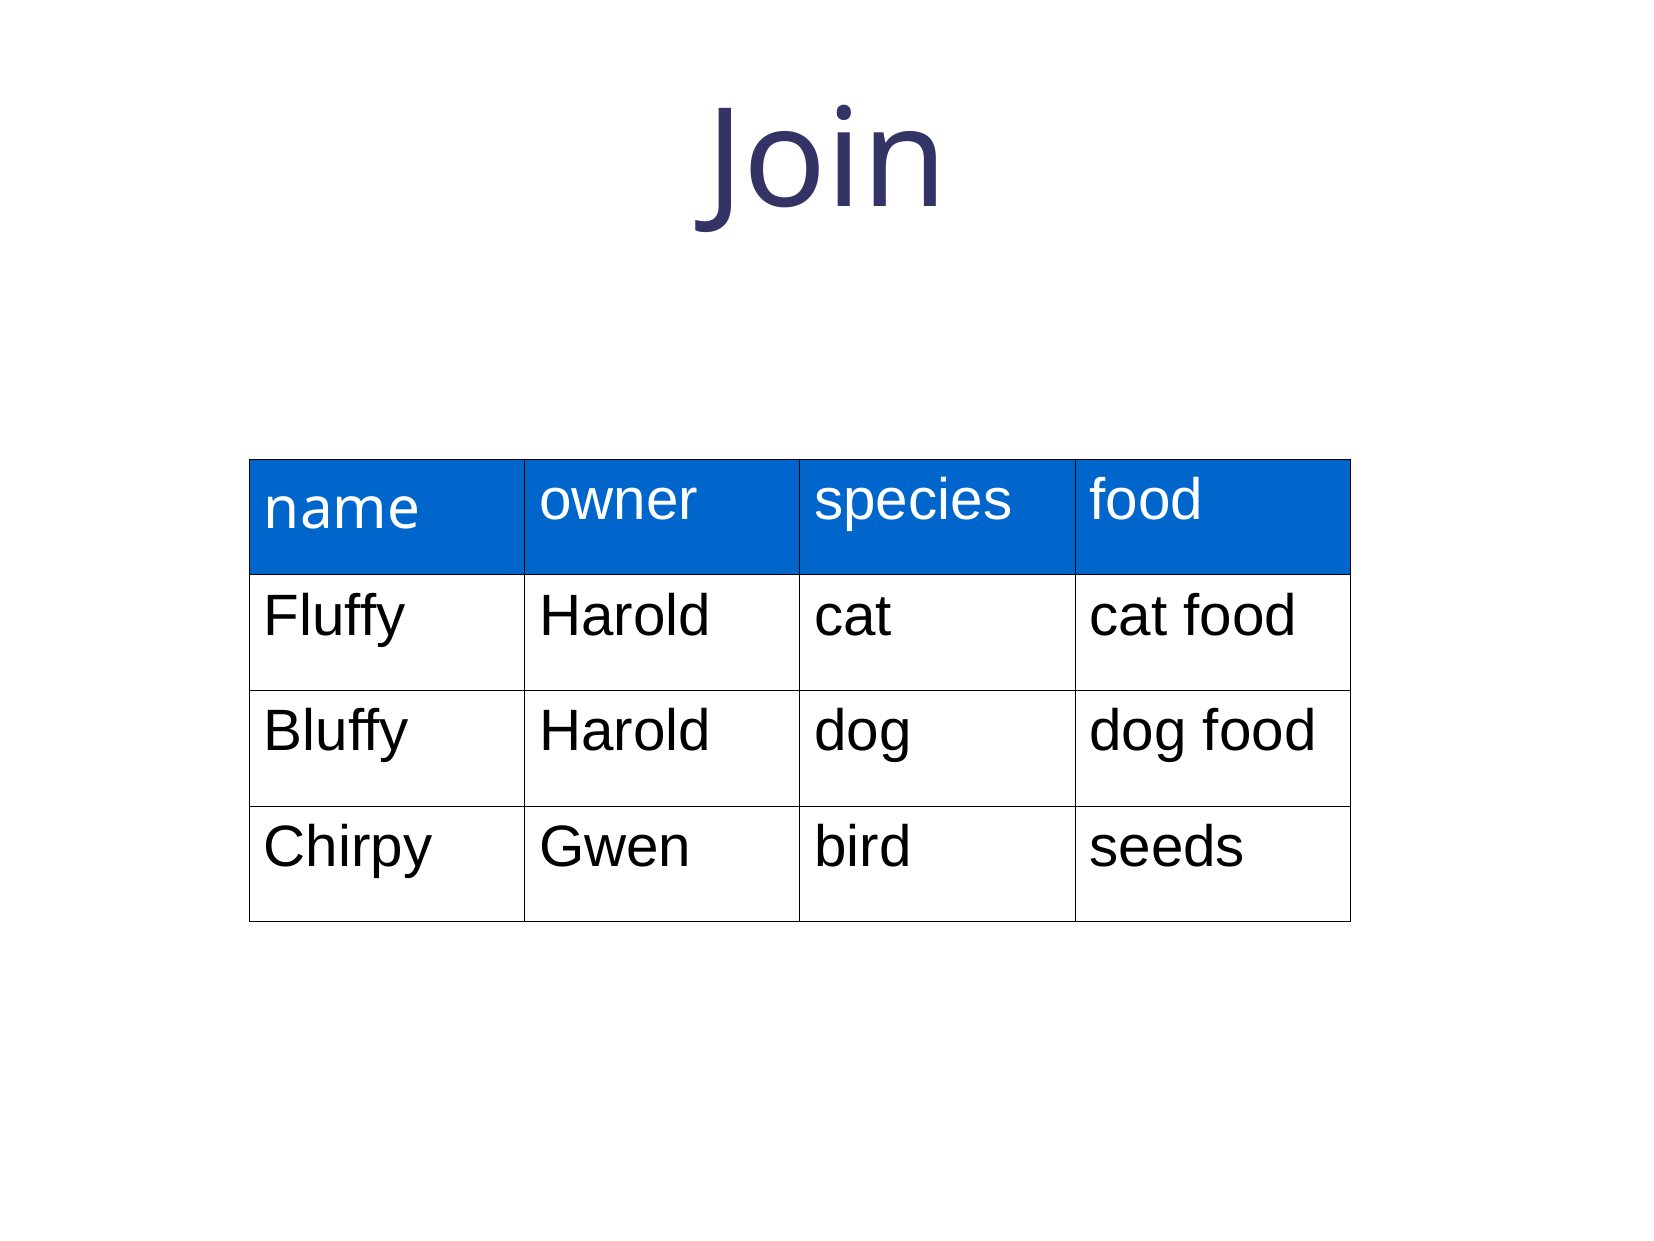

# Join
| name | owner | species | food |
| --- | --- | --- | --- |
| Fluffy | Harold | cat | cat food |
| Bluffy | Harold | dog | dog food |
| Chirpy | Gwen | bird | seeds |